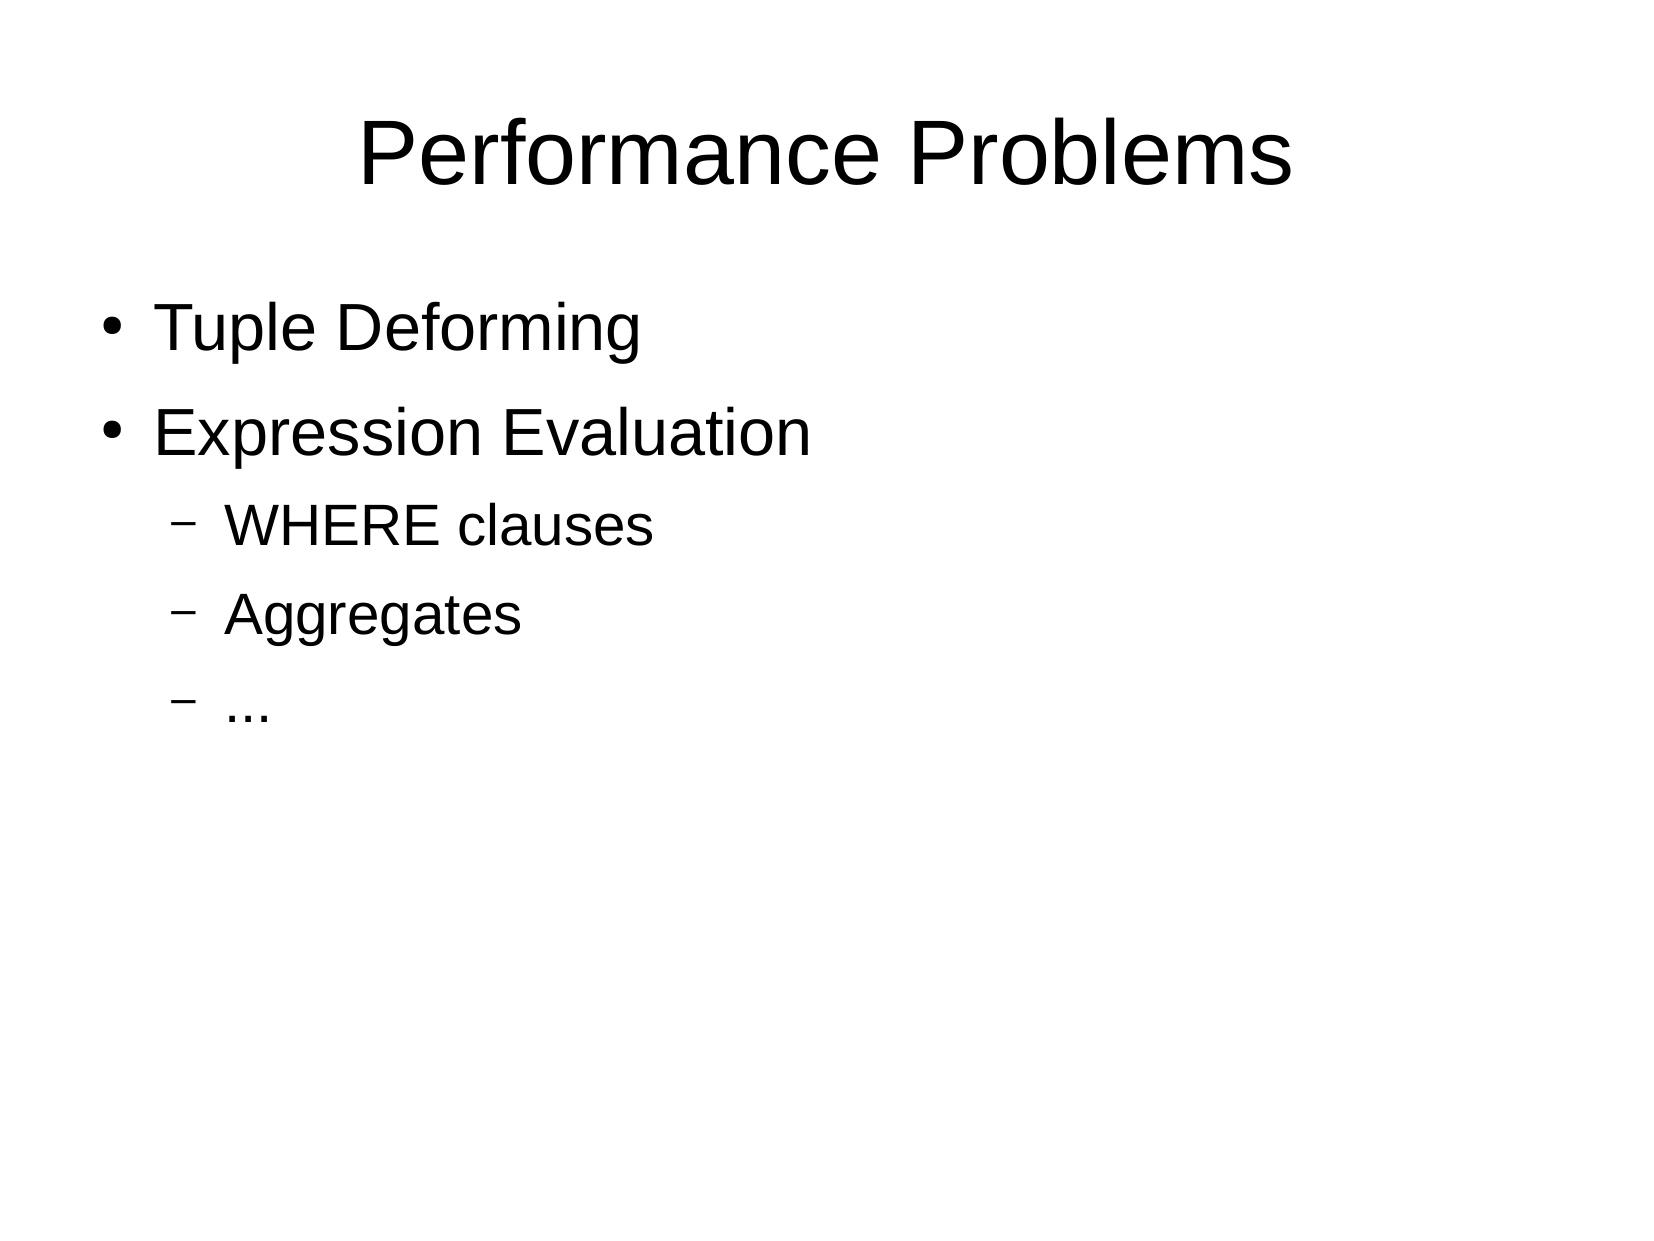

# Performance Problems
Tuple Deforming
Expression Evaluation
WHERE clauses
Aggregates
...